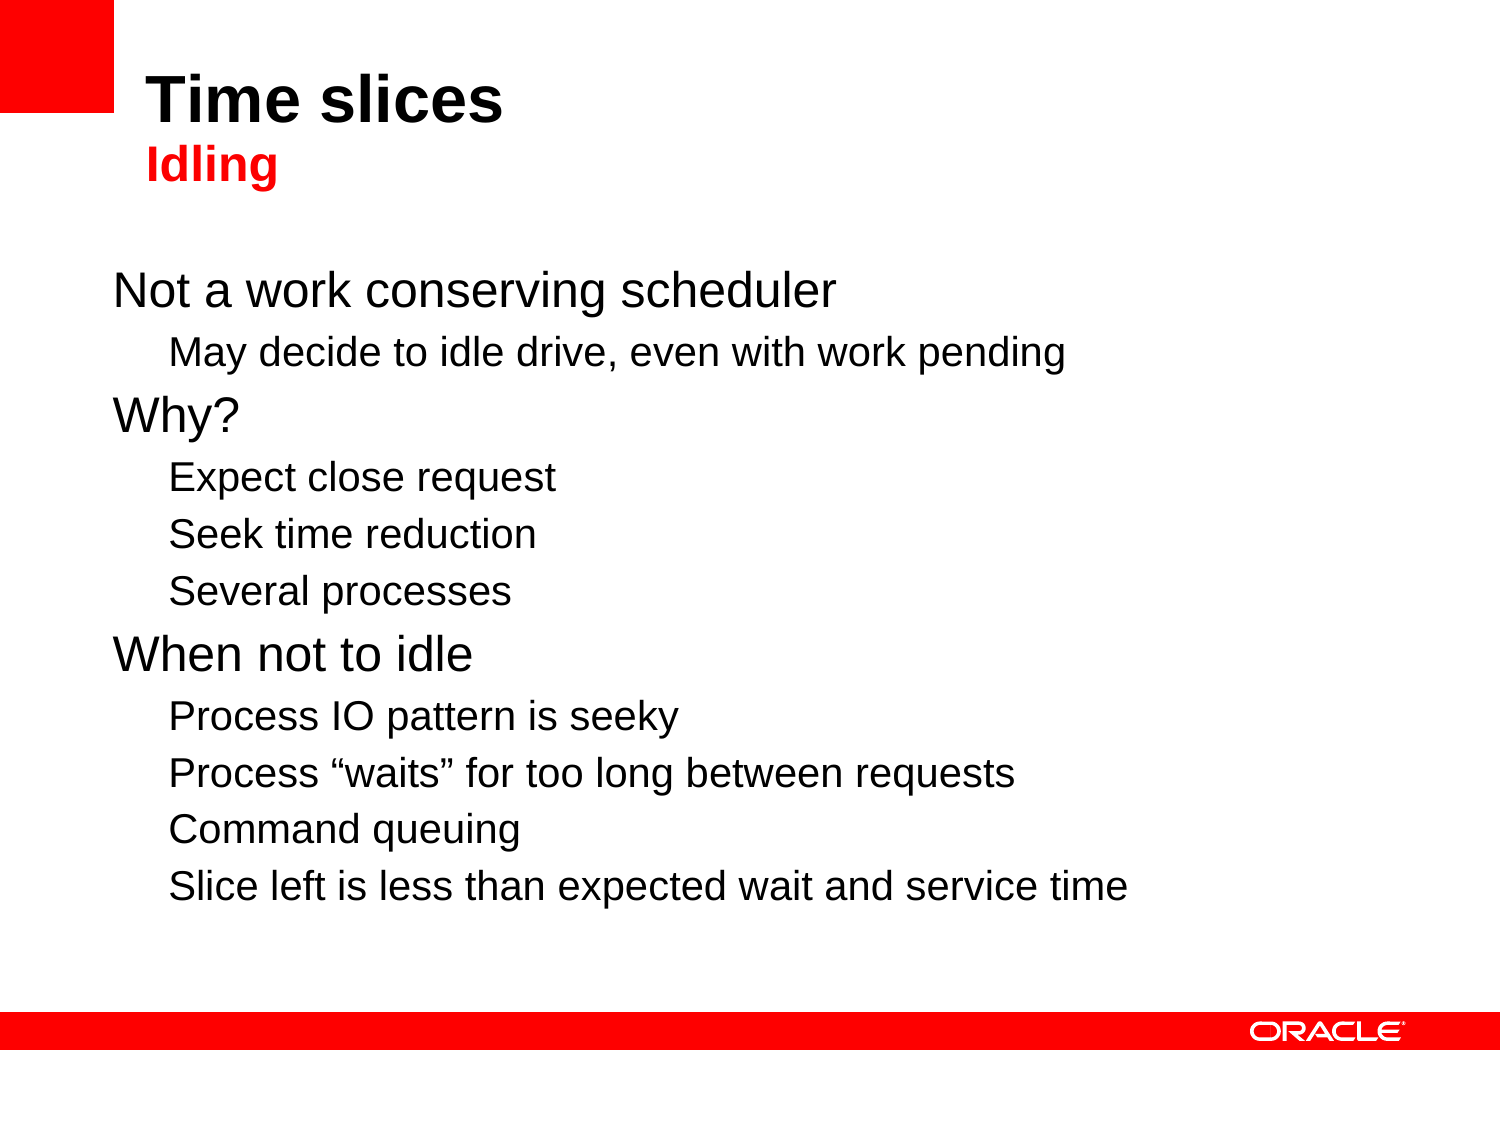

# Time slices Idling
Not a work conserving scheduler
May decide to idle drive, even with work pending
Why?
Expect close request
Seek time reduction
Several processes
When not to idle
Process IO pattern is seeky
Process “waits” for too long between requests
Command queuing
Slice left is less than expected wait and service time